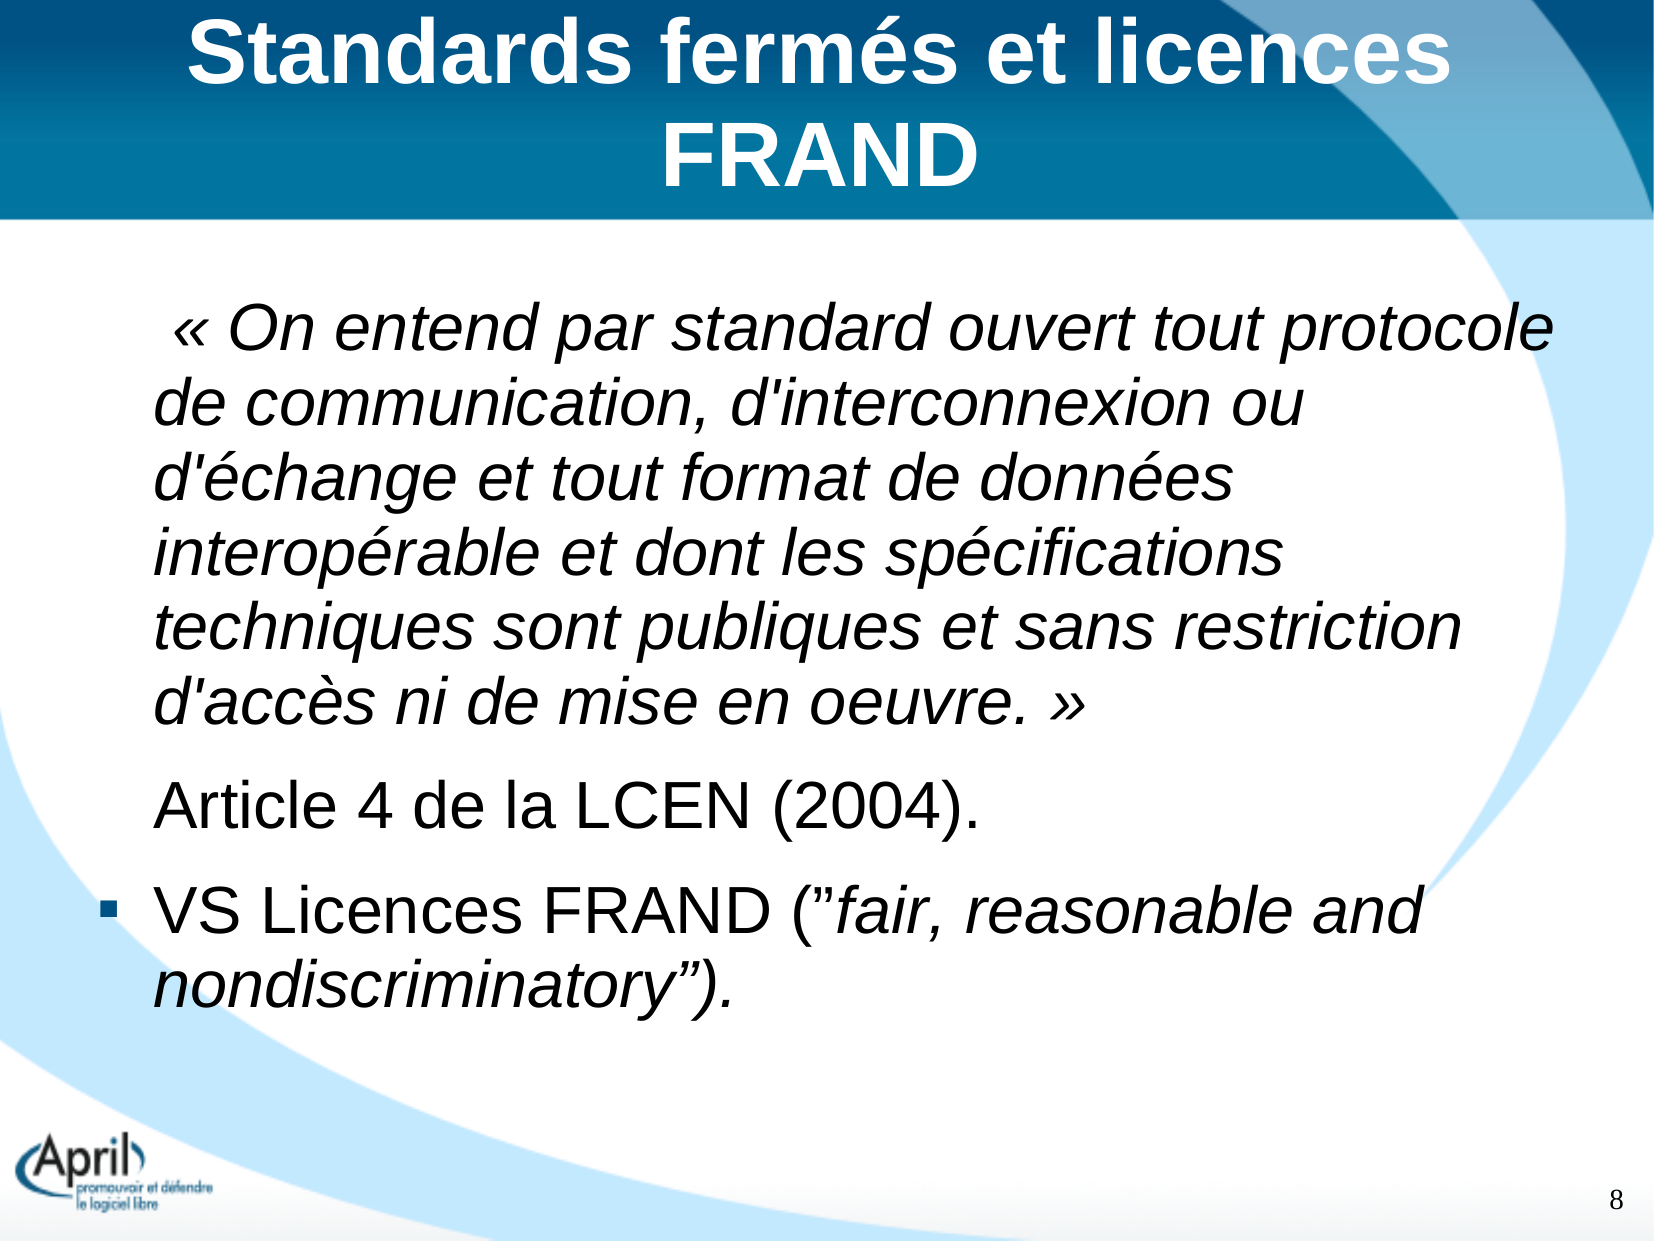

# Standards fermés et licences FRAND
 « On entend par standard ouvert tout protocole de communication, d'interconnexion ou d'échange et tout format de données interopérable et dont les spécifications techniques sont publiques et sans restriction d'accès ni de mise en oeuvre. »
Article 4 de la LCEN (2004).
VS Licences FRAND (”fair, reasonable and nondiscriminatory”).
8